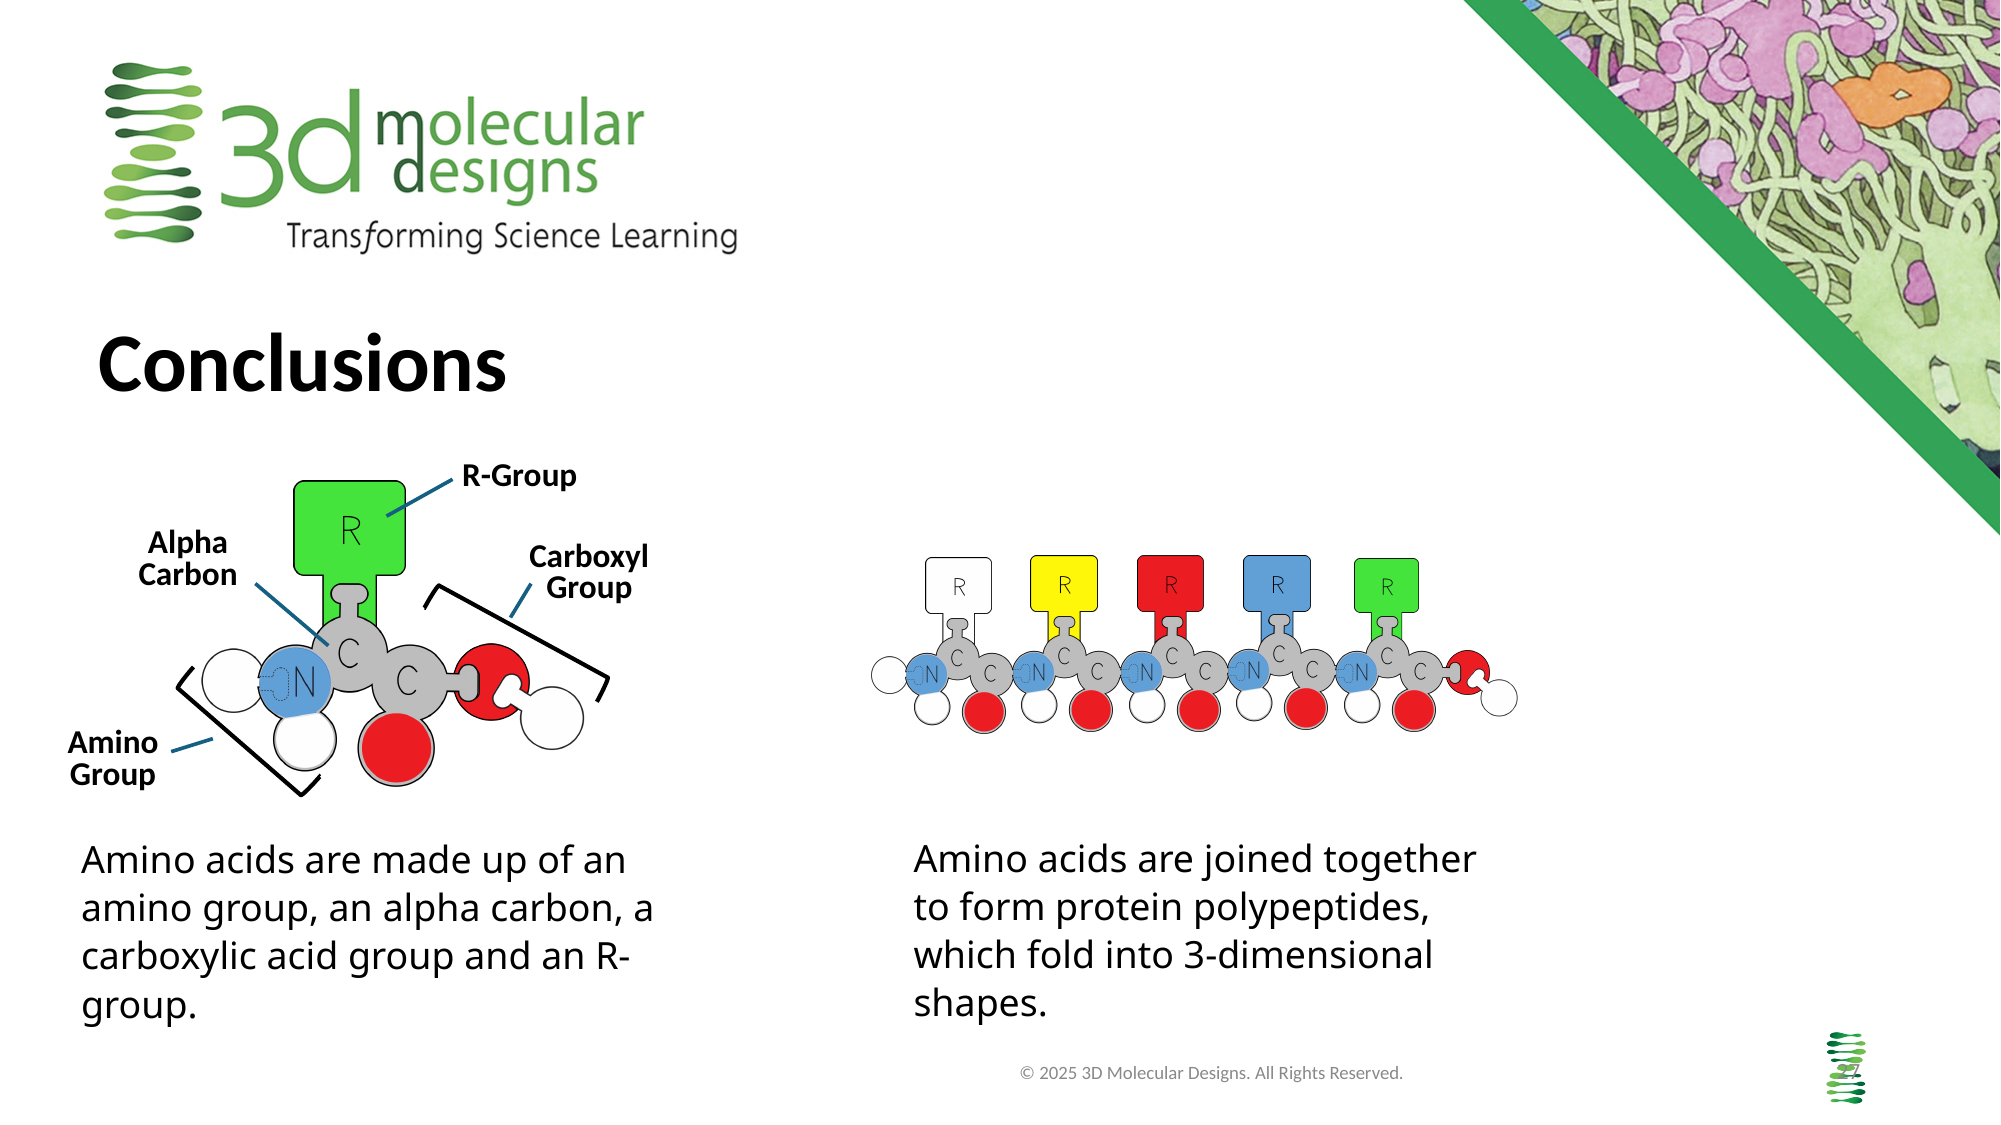

Conclusions
R-Group
Alpha
Carbon
Carboxyl Group
Amino
Group
Amino acids are joined together to form protein polypeptides, which fold into 3-dimensional shapes.
Amino acids are made up of an amino group, an alpha carbon, a carboxylic acid group and an R-group.